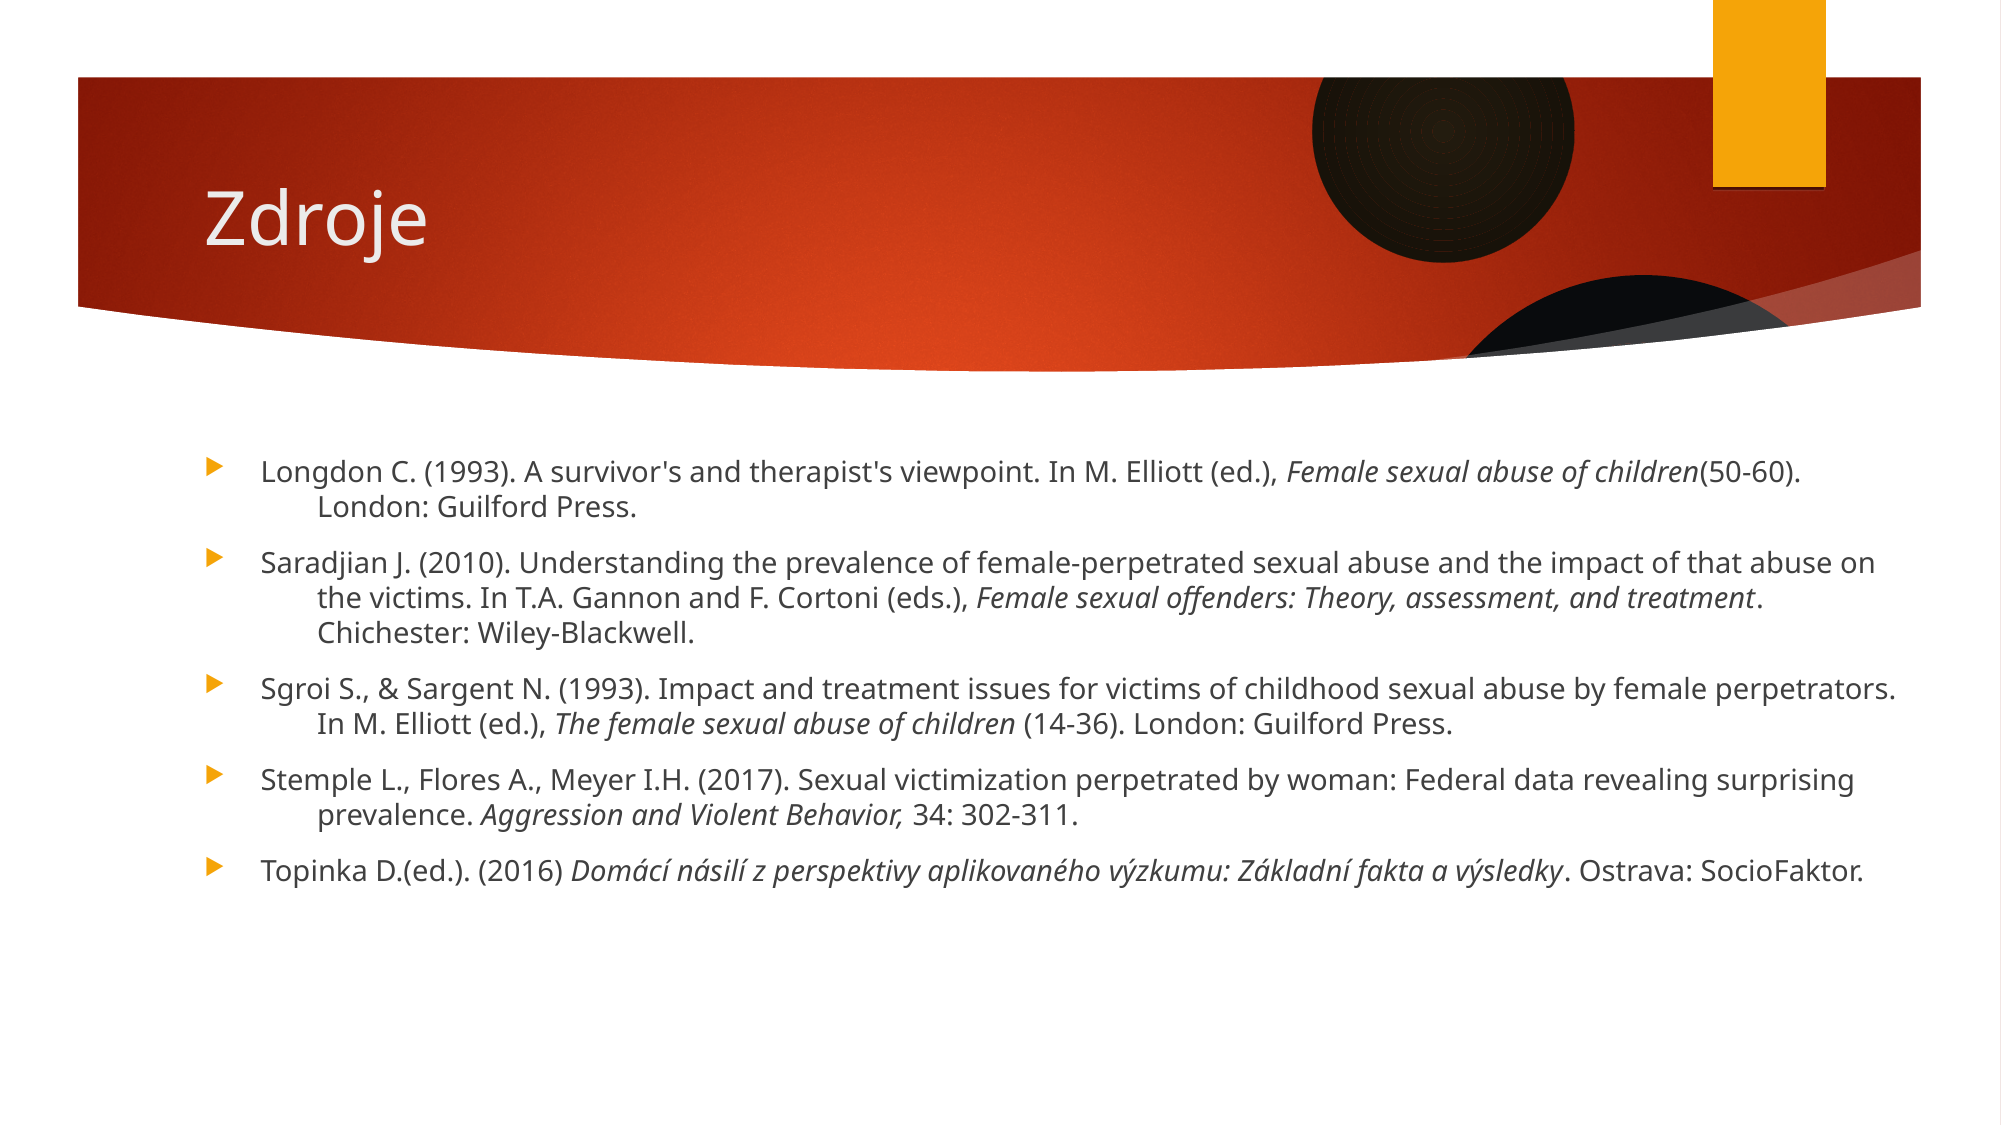

# Zdroje
Longdon C. (1993). A survivor's and therapist's viewpoint. In M. Elliott (ed.), Female sexual abuse of children(50-60). London: Guilford Press.
Saradjian J. (2010). Understanding the prevalence of female-perpetrated sexual abuse and the impact of that abuse on the victims. In T.A. Gannon and F. Cortoni (eds.), Female sexual offenders: Theory, assessment, and treatment. Chichester: Wiley-Blackwell.
Sgroi S., & Sargent N. (1993). Impact and treatment issues for victims of childhood sexual abuse by female perpetrators. In M. Elliott (ed.), The female sexual abuse of children (14-36). London: Guilford Press.
Stemple L., Flores A., Meyer I.H. (2017). Sexual victimization perpetrated by woman: Federal data revealing surprising prevalence. Aggression and Violent Behavior, 34: 302-311.
Topinka D.(ed.). (2016) Domácí násilí z perspektivy aplikovaného výzkumu: Základní fakta a výsledky. Ostrava: SocioFaktor.